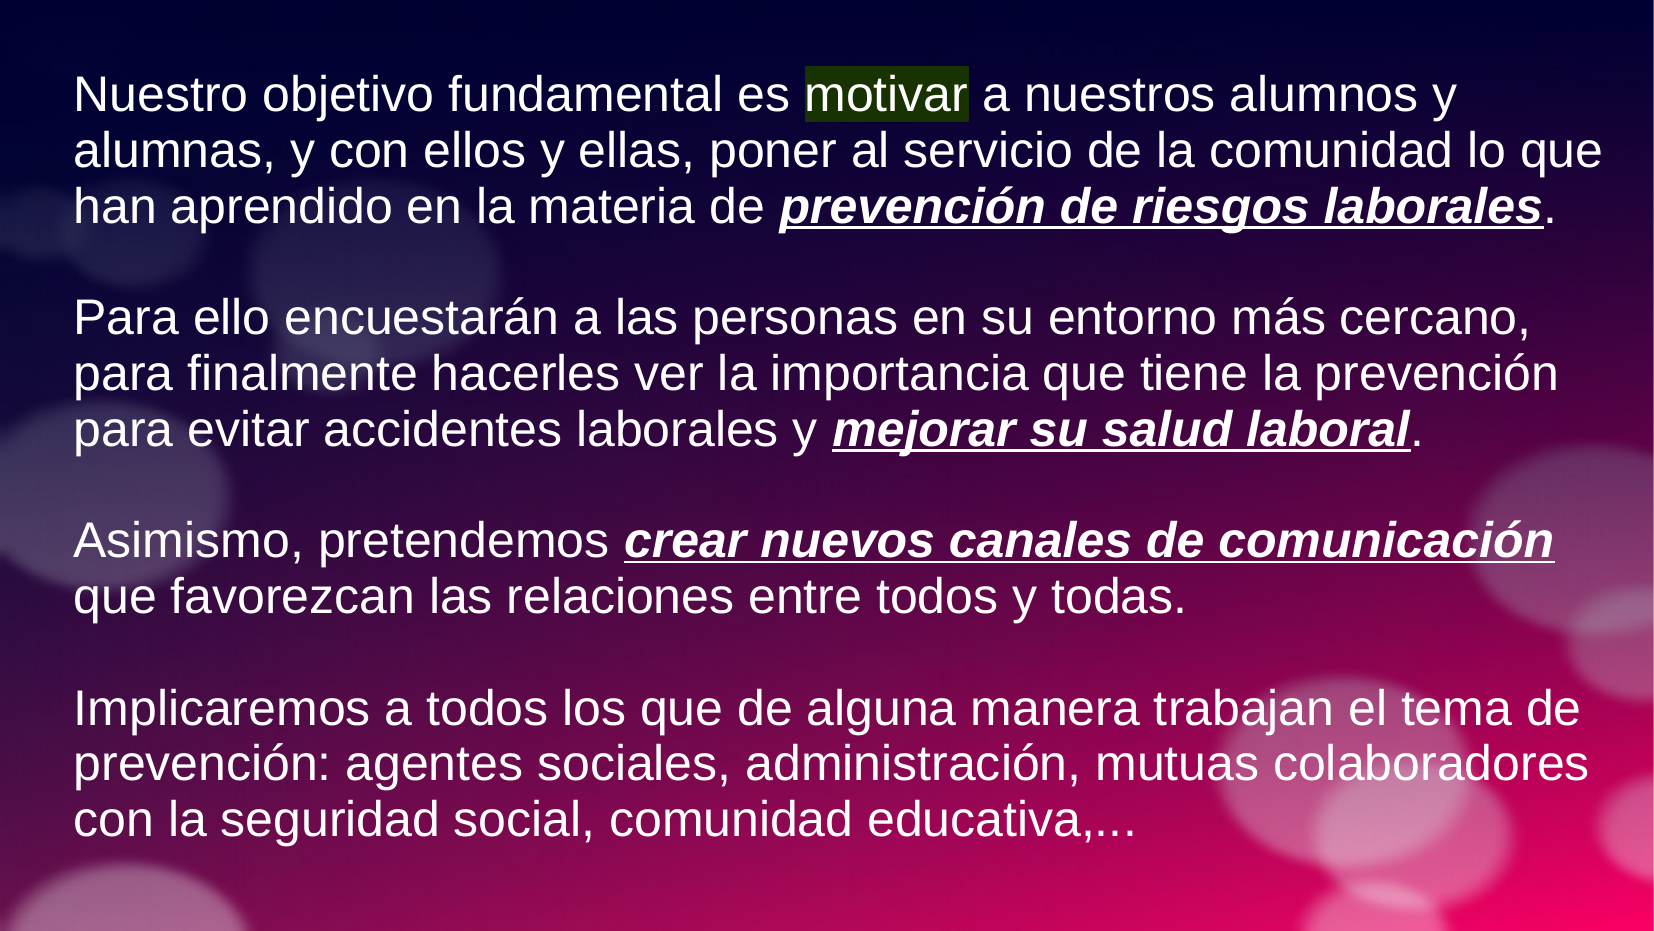

Nuestro objetivo fundamental es motivar a nuestros alumnos y alumnas, y con ellos y ellas, poner al servicio de la comunidad lo que han aprendido en la materia de prevención de riesgos laborales.
Para ello encuestarán a las personas en su entorno más cercano, para finalmente hacerles ver la importancia que tiene la prevención para evitar accidentes laborales y mejorar su salud laboral.
Asimismo, pretendemos crear nuevos canales de comunicación que favorezcan las relaciones entre todos y todas.
Implicaremos a todos los que de alguna manera trabajan el tema de
prevención: agentes sociales, administración, mutuas colaboradores con la seguridad social, comunidad educativa,...